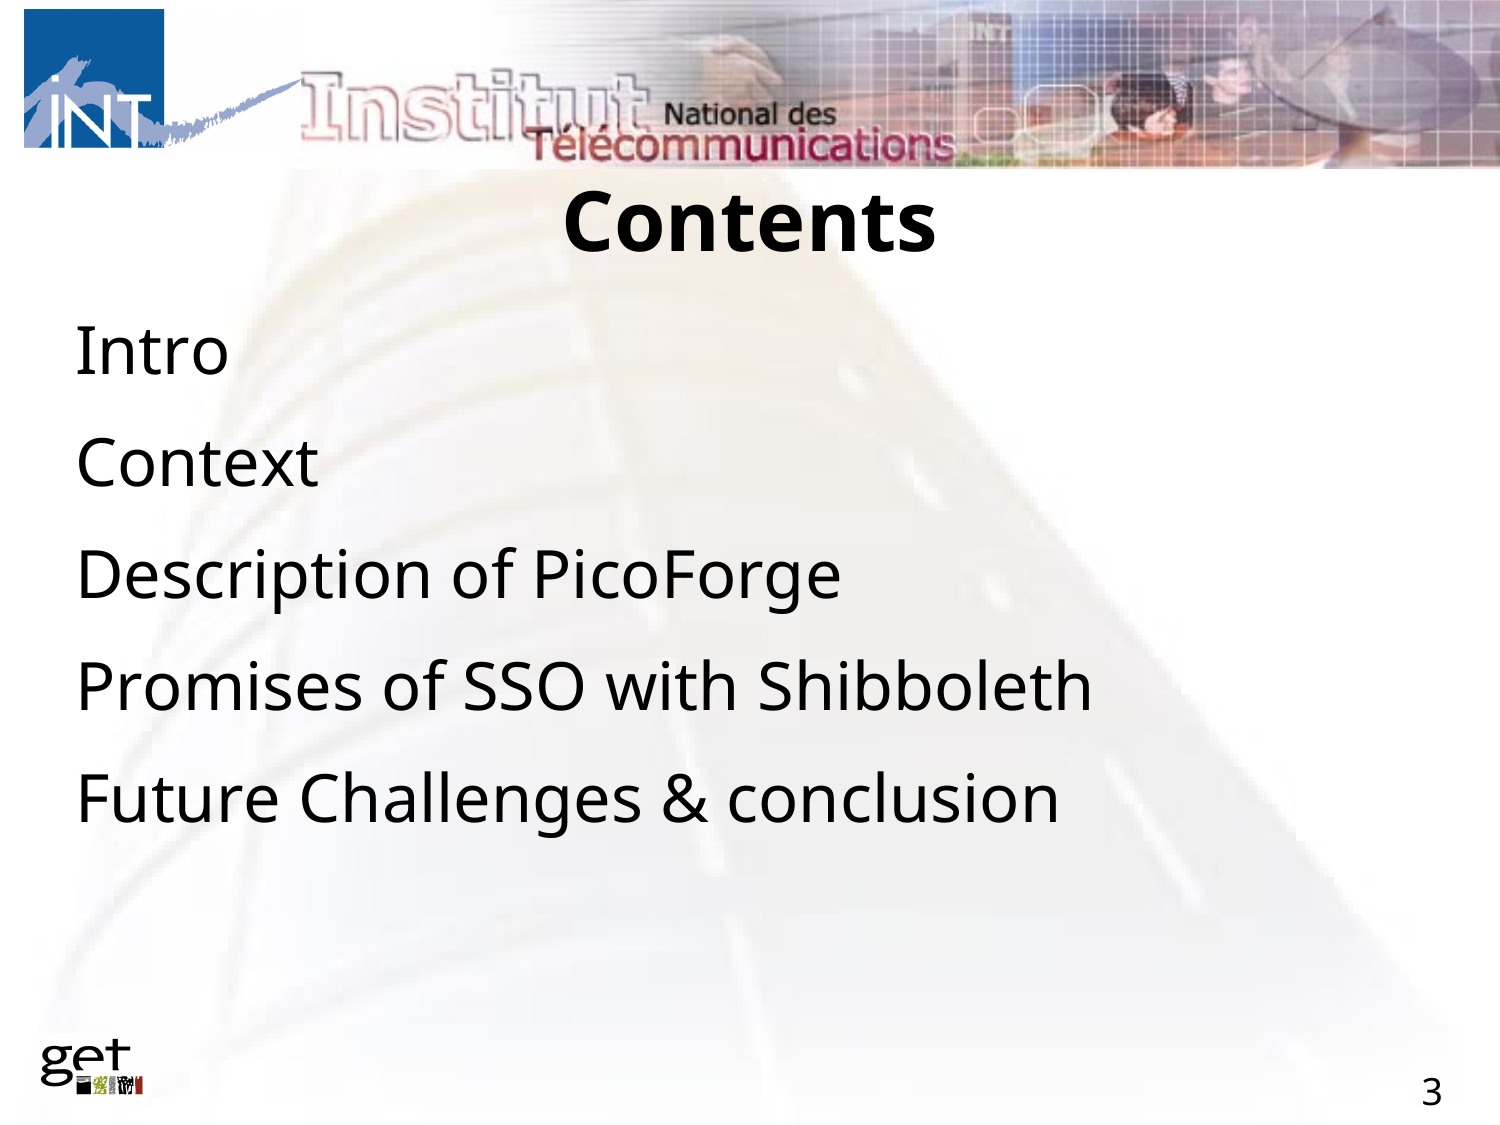

# Contents
Intro
Context
Description of PicoForge
Promises of SSO with Shibboleth
Future Challenges & conclusion